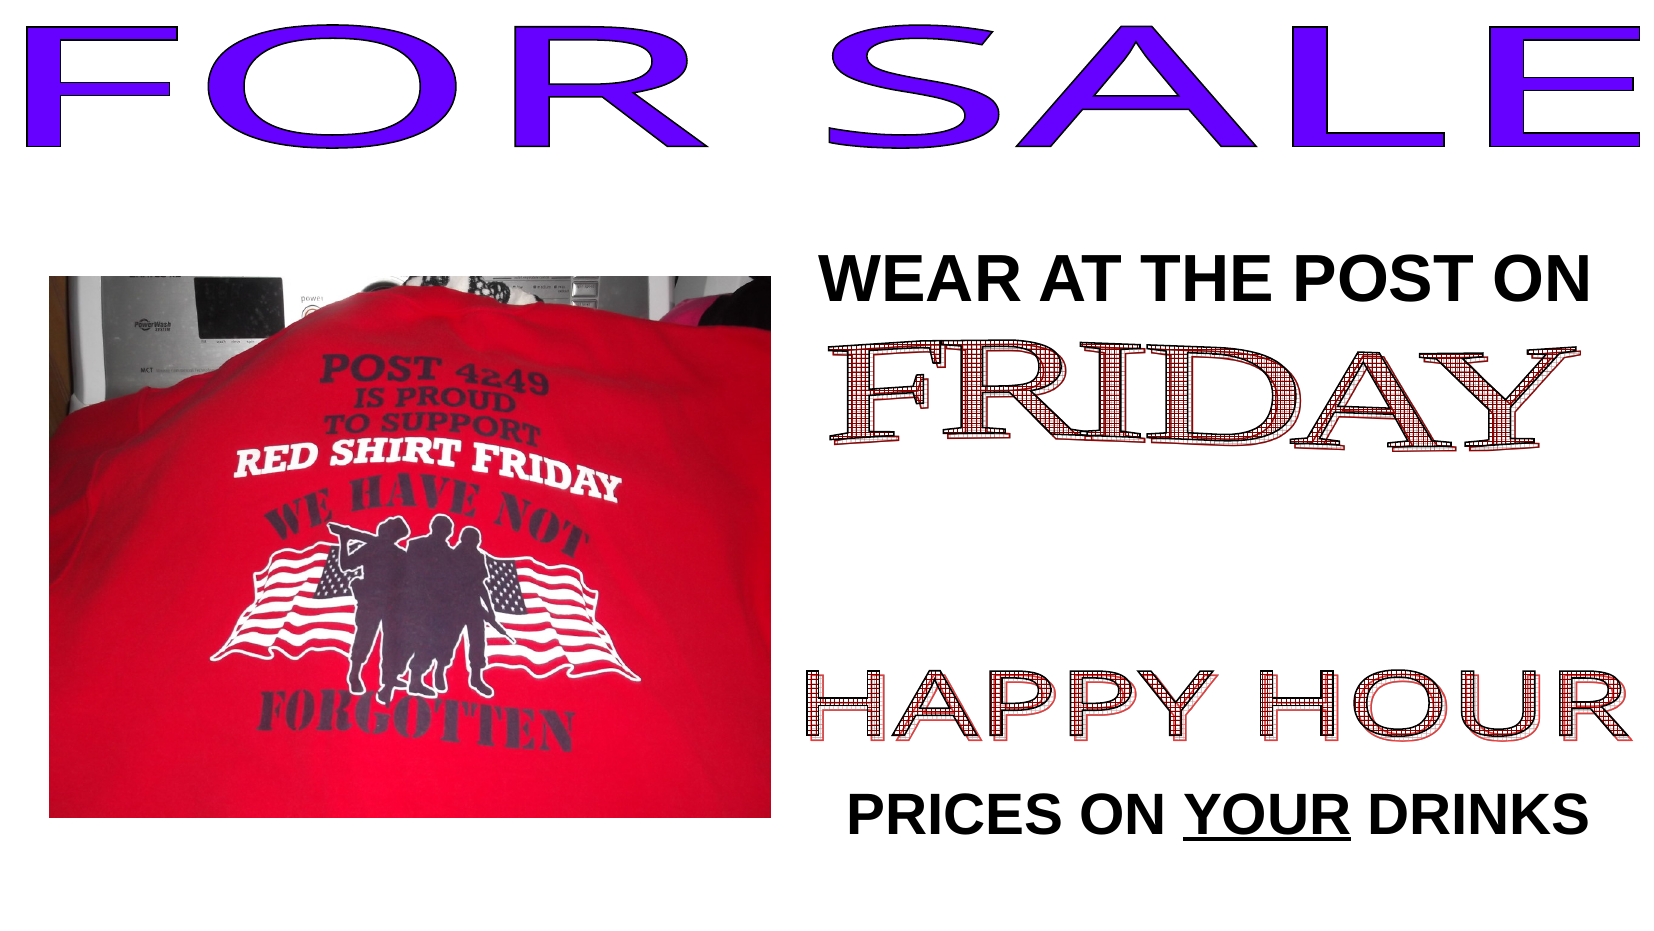

FOR SALE
WEAR AT THE POST ON
FRIDAY
GET
HAPPY HOUR
PRICES ON YOUR DRINKS